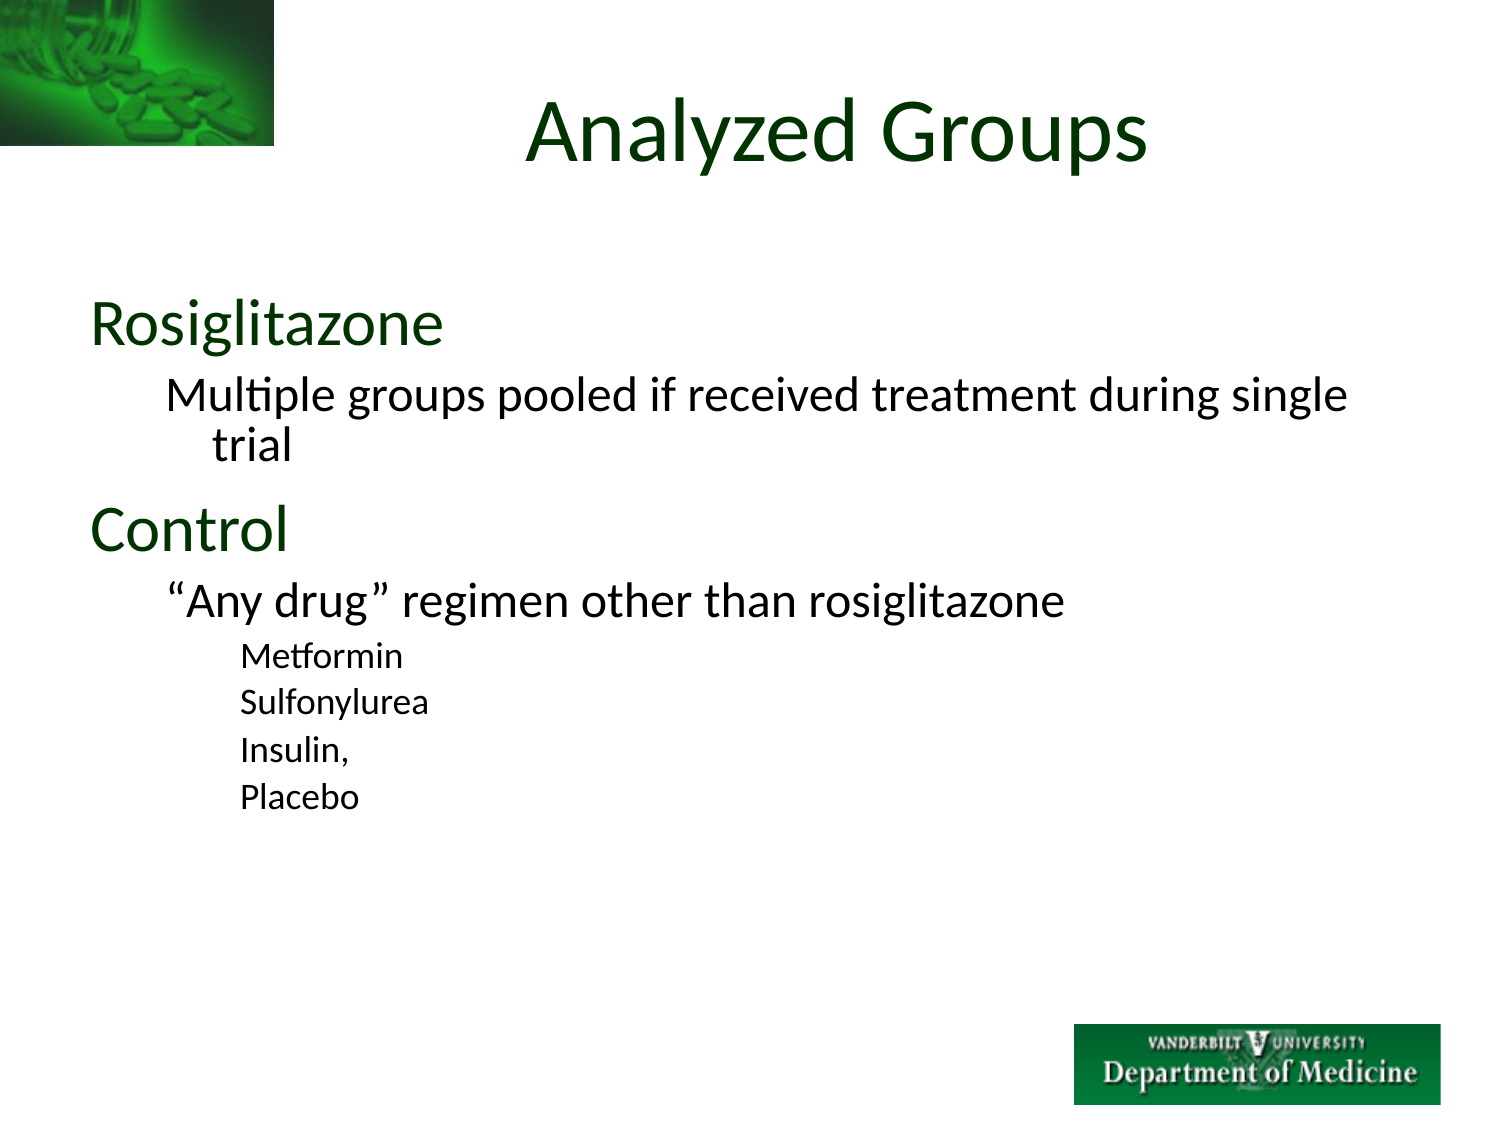

Analyzed Groups
# Rosiglitazone
Multiple groups pooled if received treatment during single trial
Control
“Any drug” regimen other than rosiglitazone
Metformin
Sulfonylurea
Insulin,
Placebo